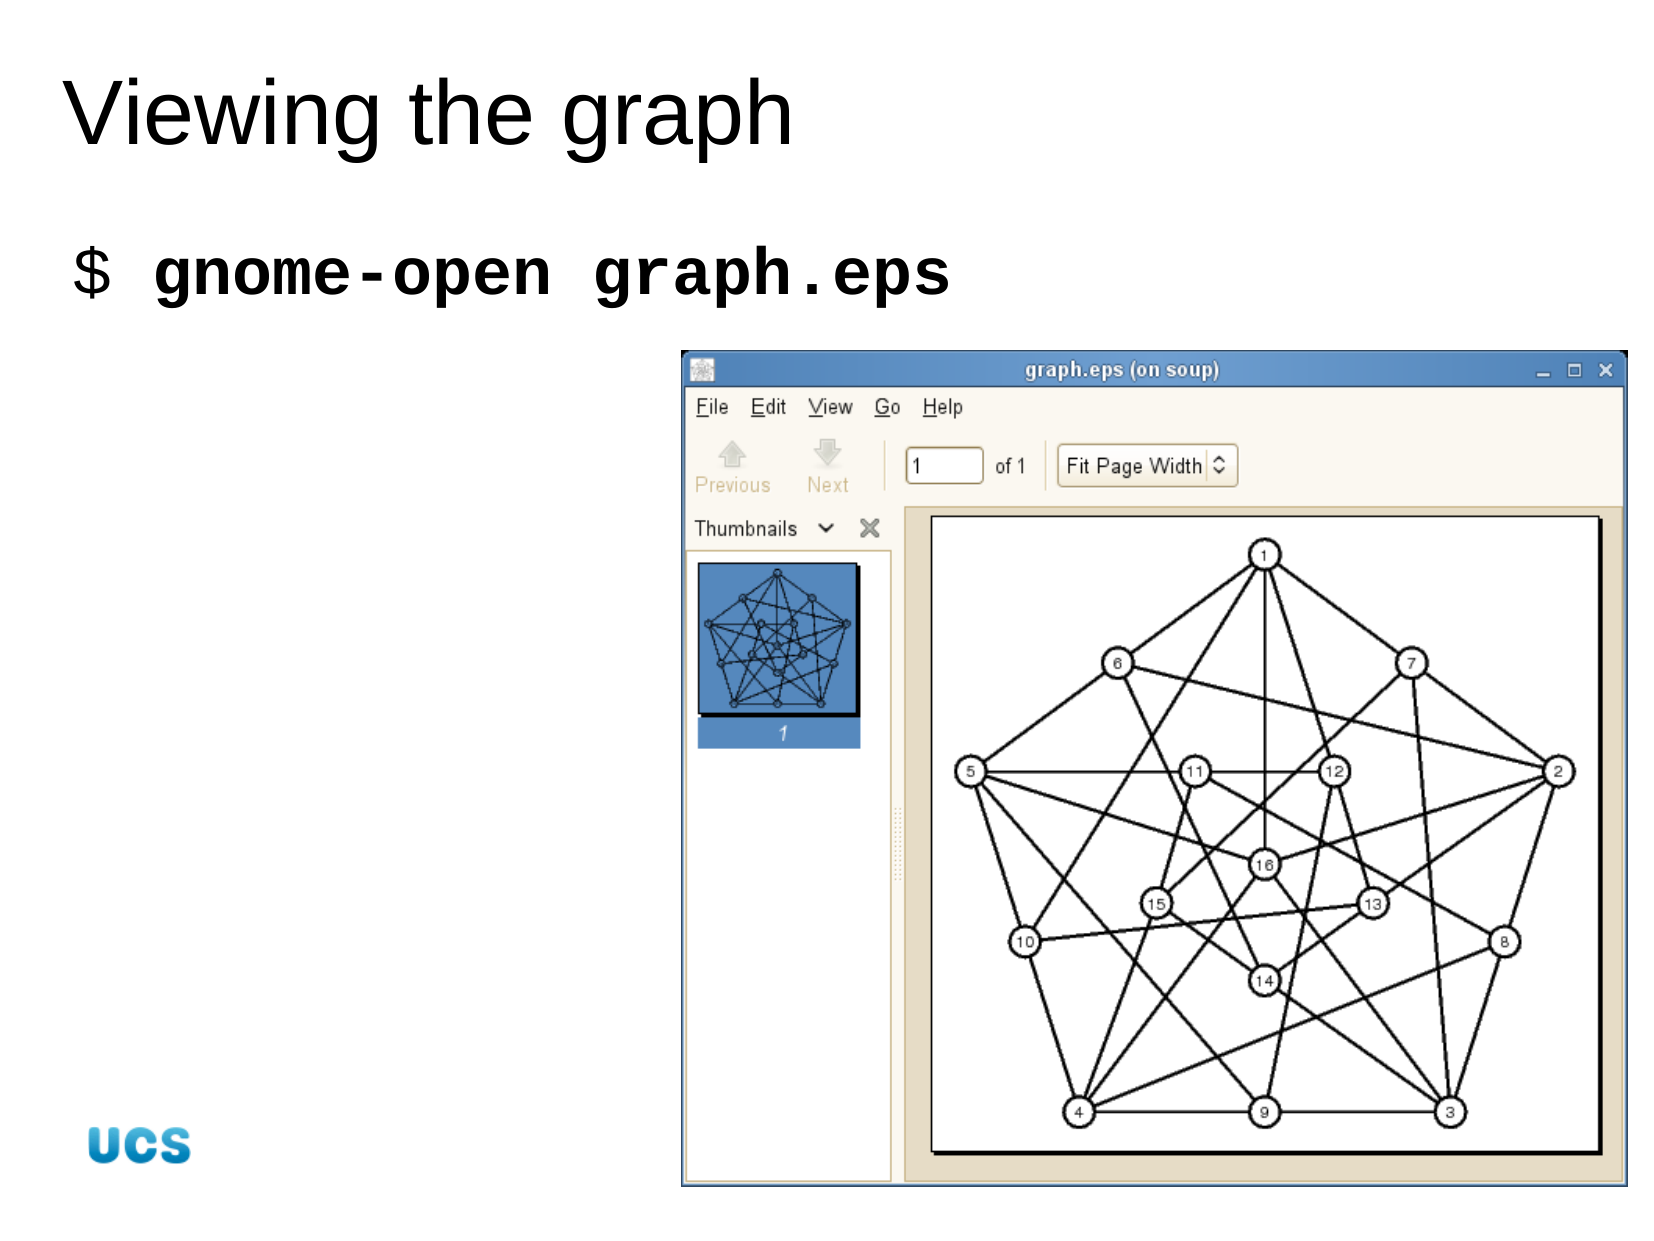

Viewing the graph
$ gnome-open graph.eps
112